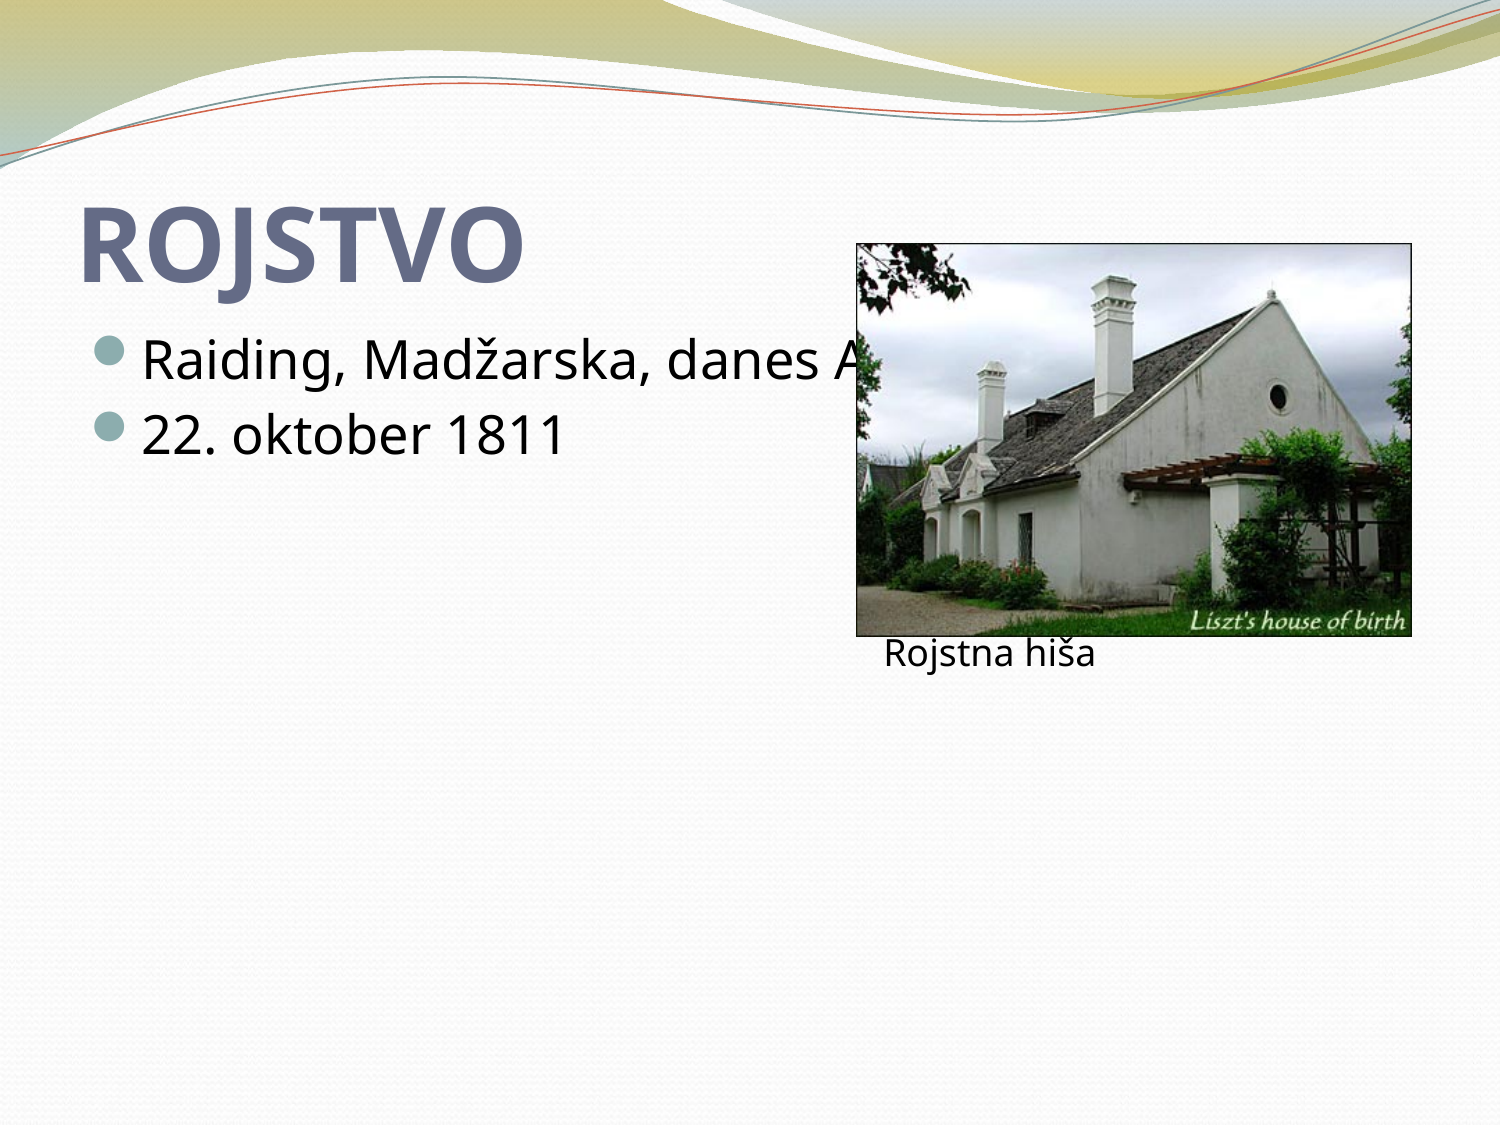

# ROJSTVO
Raiding, Madžarska, danes Avstrija
22. oktober 1811
Rojstna hiša